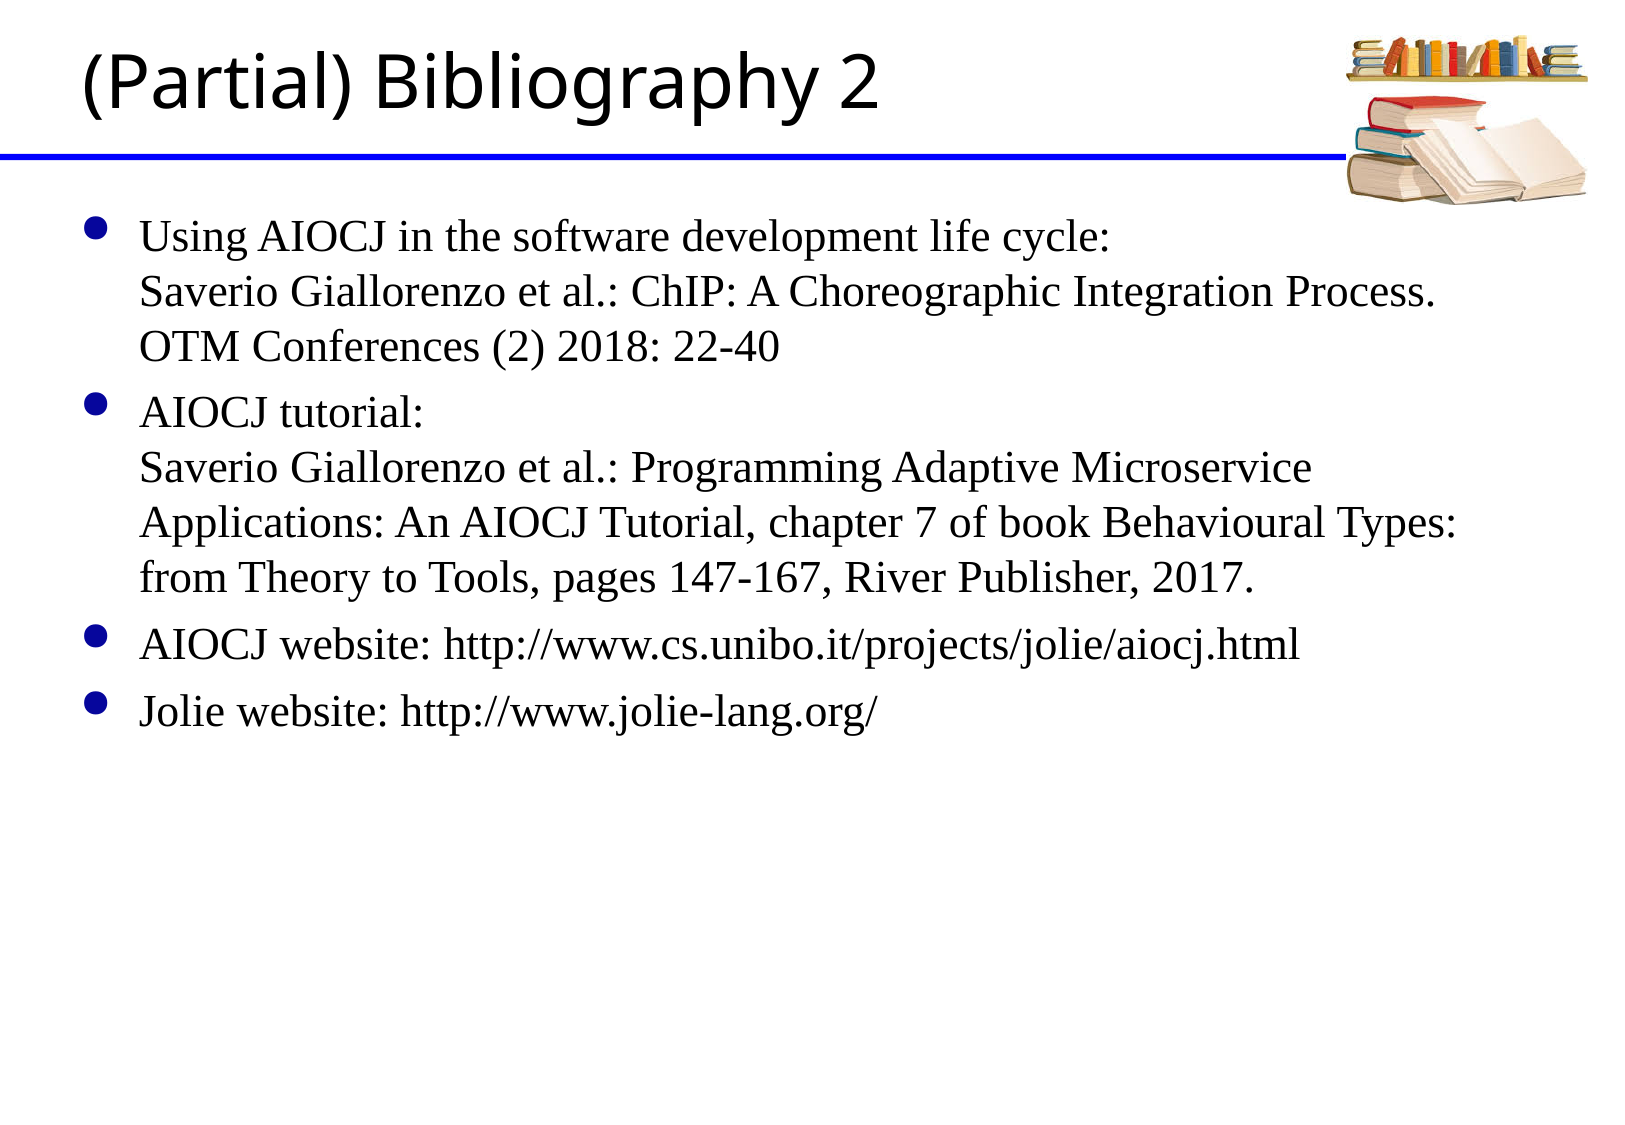

# (Partial) Bibliography 2
Using AIOCJ in the software development life cycle:
Saverio Giallorenzo et al.: ChIP: A Choreographic Integration Process. OTM Conferences (2) 2018: 22-40
AIOCJ tutorial:
Saverio Giallorenzo et al.: Programming Adaptive Microservice Applications: An AIOCJ Tutorial, chapter 7 of book Behavioural Types: from Theory to Tools, pages 147-167, River Publisher, 2017.
AIOCJ website: http://www.cs.unibo.it/projects/jolie/aiocj.html
Jolie website: http://www.jolie-lang.org/